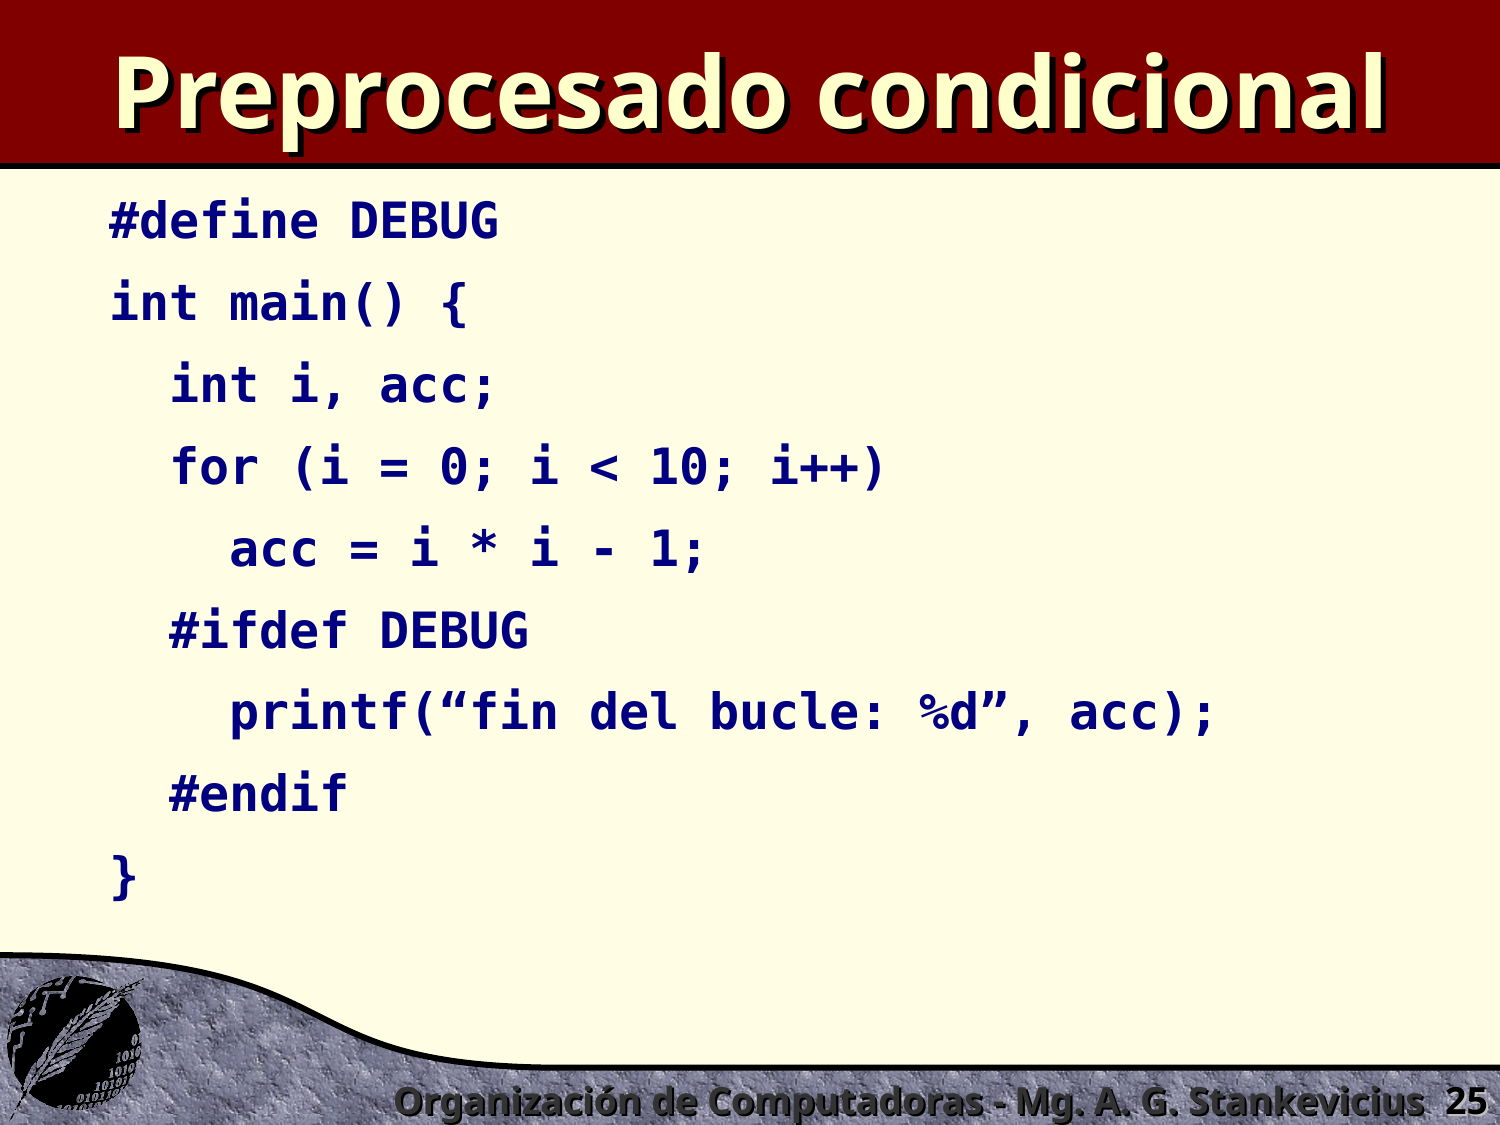

# Preprocesado condicional
#define DEBUG
int main() {
 int i, acc;
 for (i = 0; i < 10; i++)
 acc = i * i - 1;
 #ifdef DEBUG
 printf(“fin del bucle: %d”, acc);
 #endif
}
25